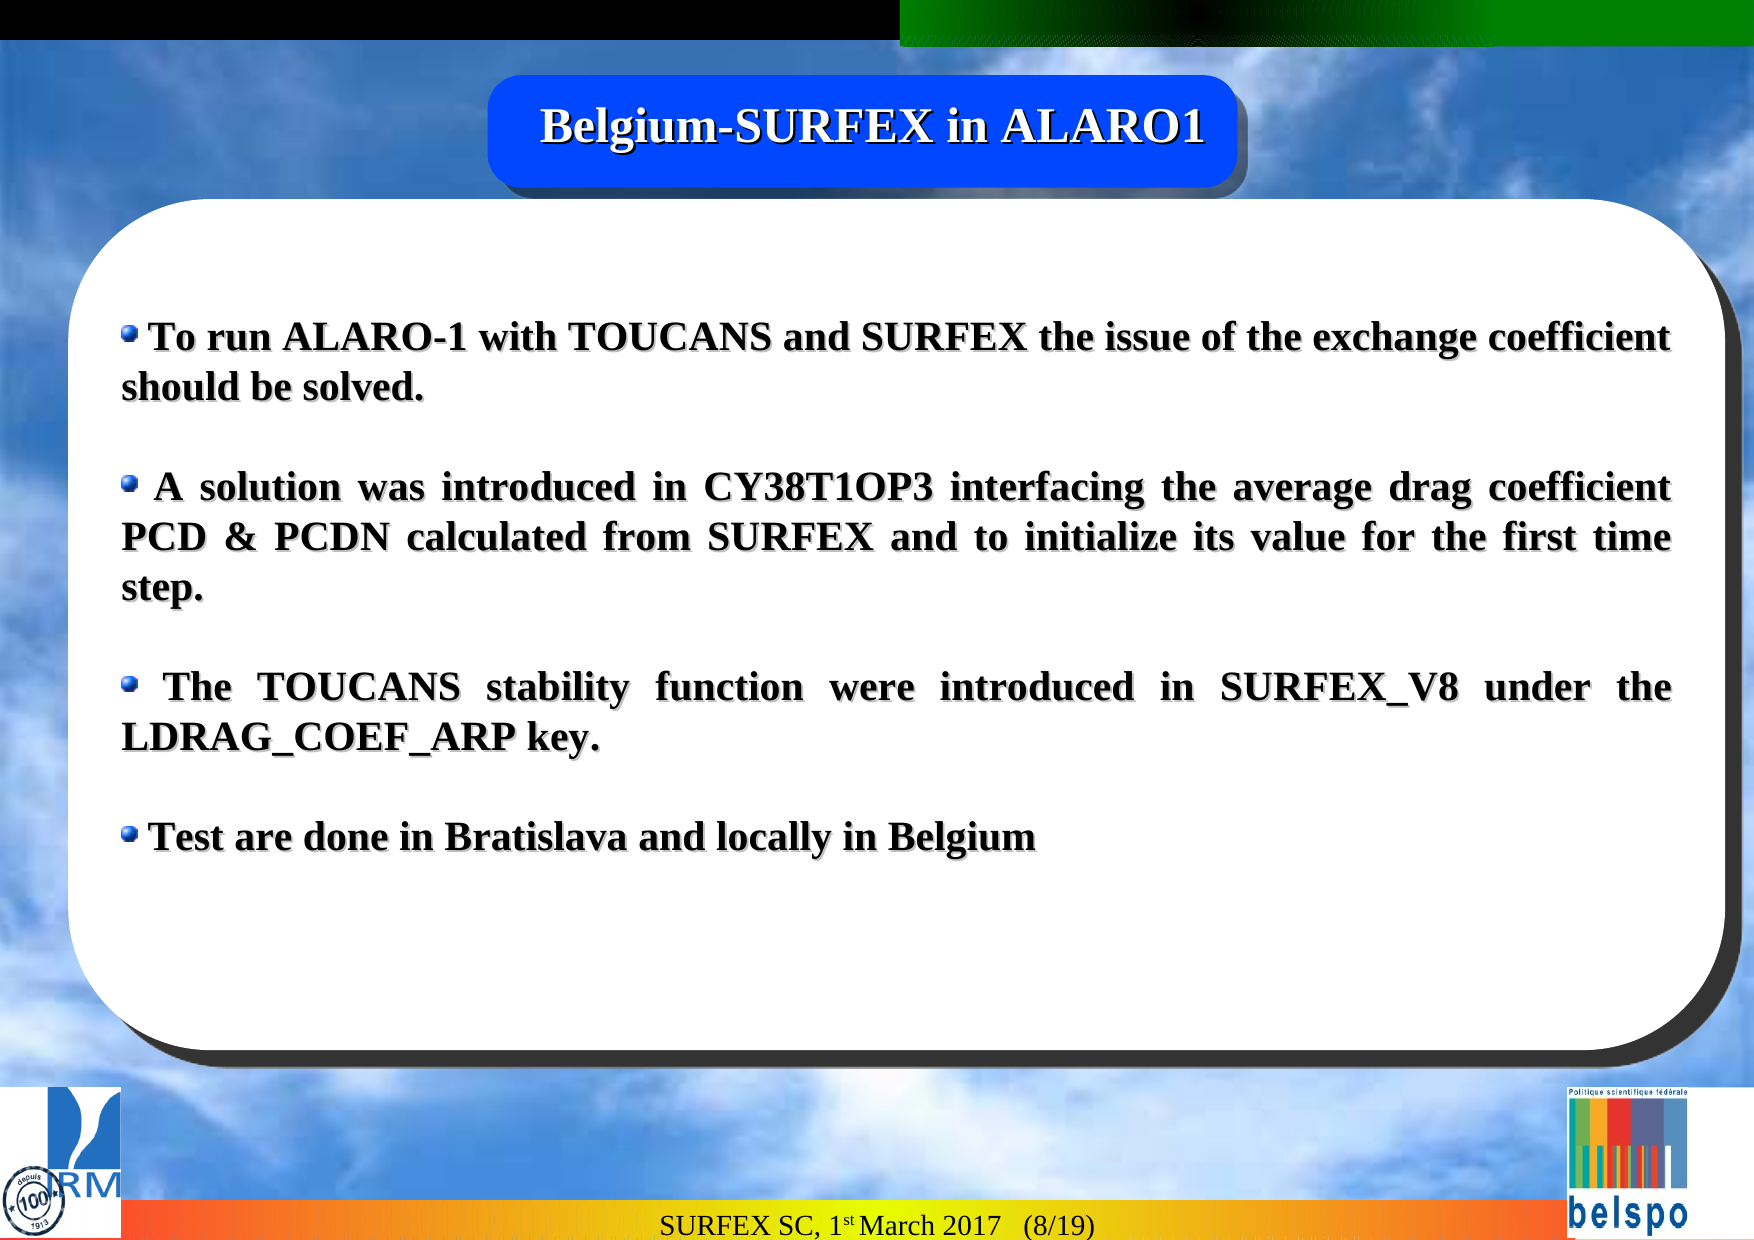

Belgium-SURFEX in ALARO1
 To run ALARO-1 with TOUCANS and SURFEX the issue of the exchange coefficient should be solved.
 A solution was introduced in CY38T1OP3 interfacing the average drag coefficient PCD & PCDN calculated from SURFEX and to initialize its value for the first time step.
 The TOUCANS stability function were introduced in SURFEX_V8 under the LDRAG_COEF_ARP key.
 Test are done in Bratislava and locally in Belgium
SURFEX SC, 1st March 2017 (8/19)